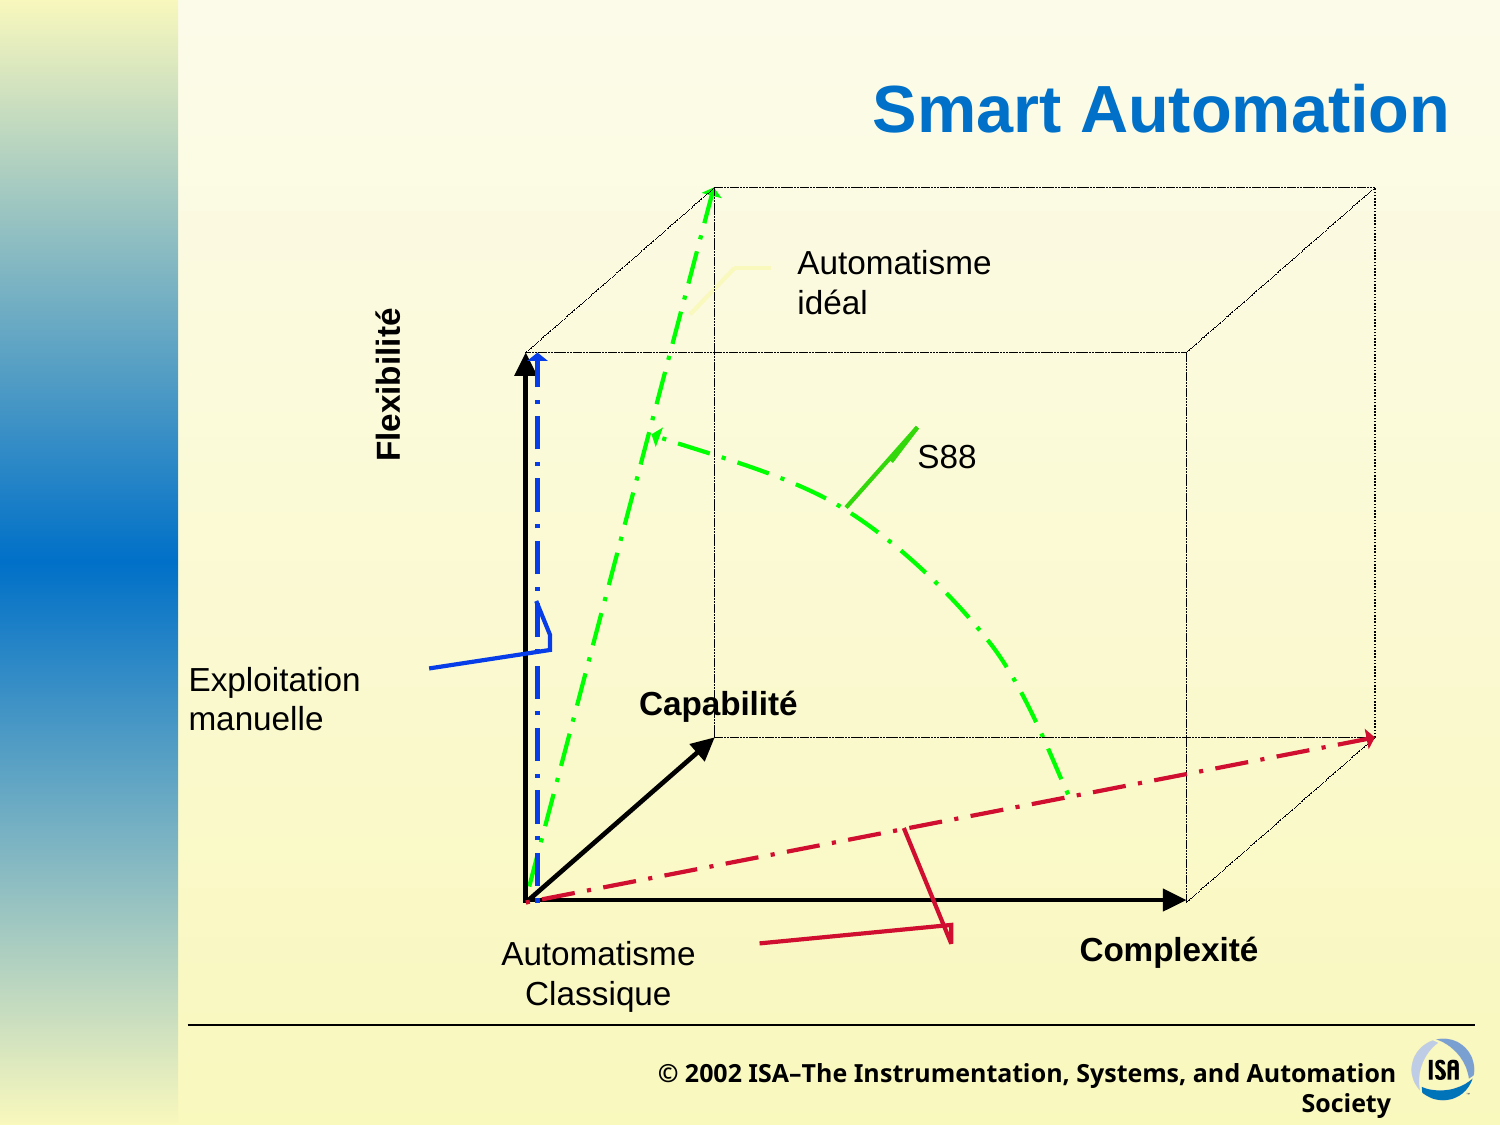

# Smart Automation
Automatisme
idéal
Flexibilité
Capabilité
Complexité
Exploitation manuelle
S88
Automatisme Classique